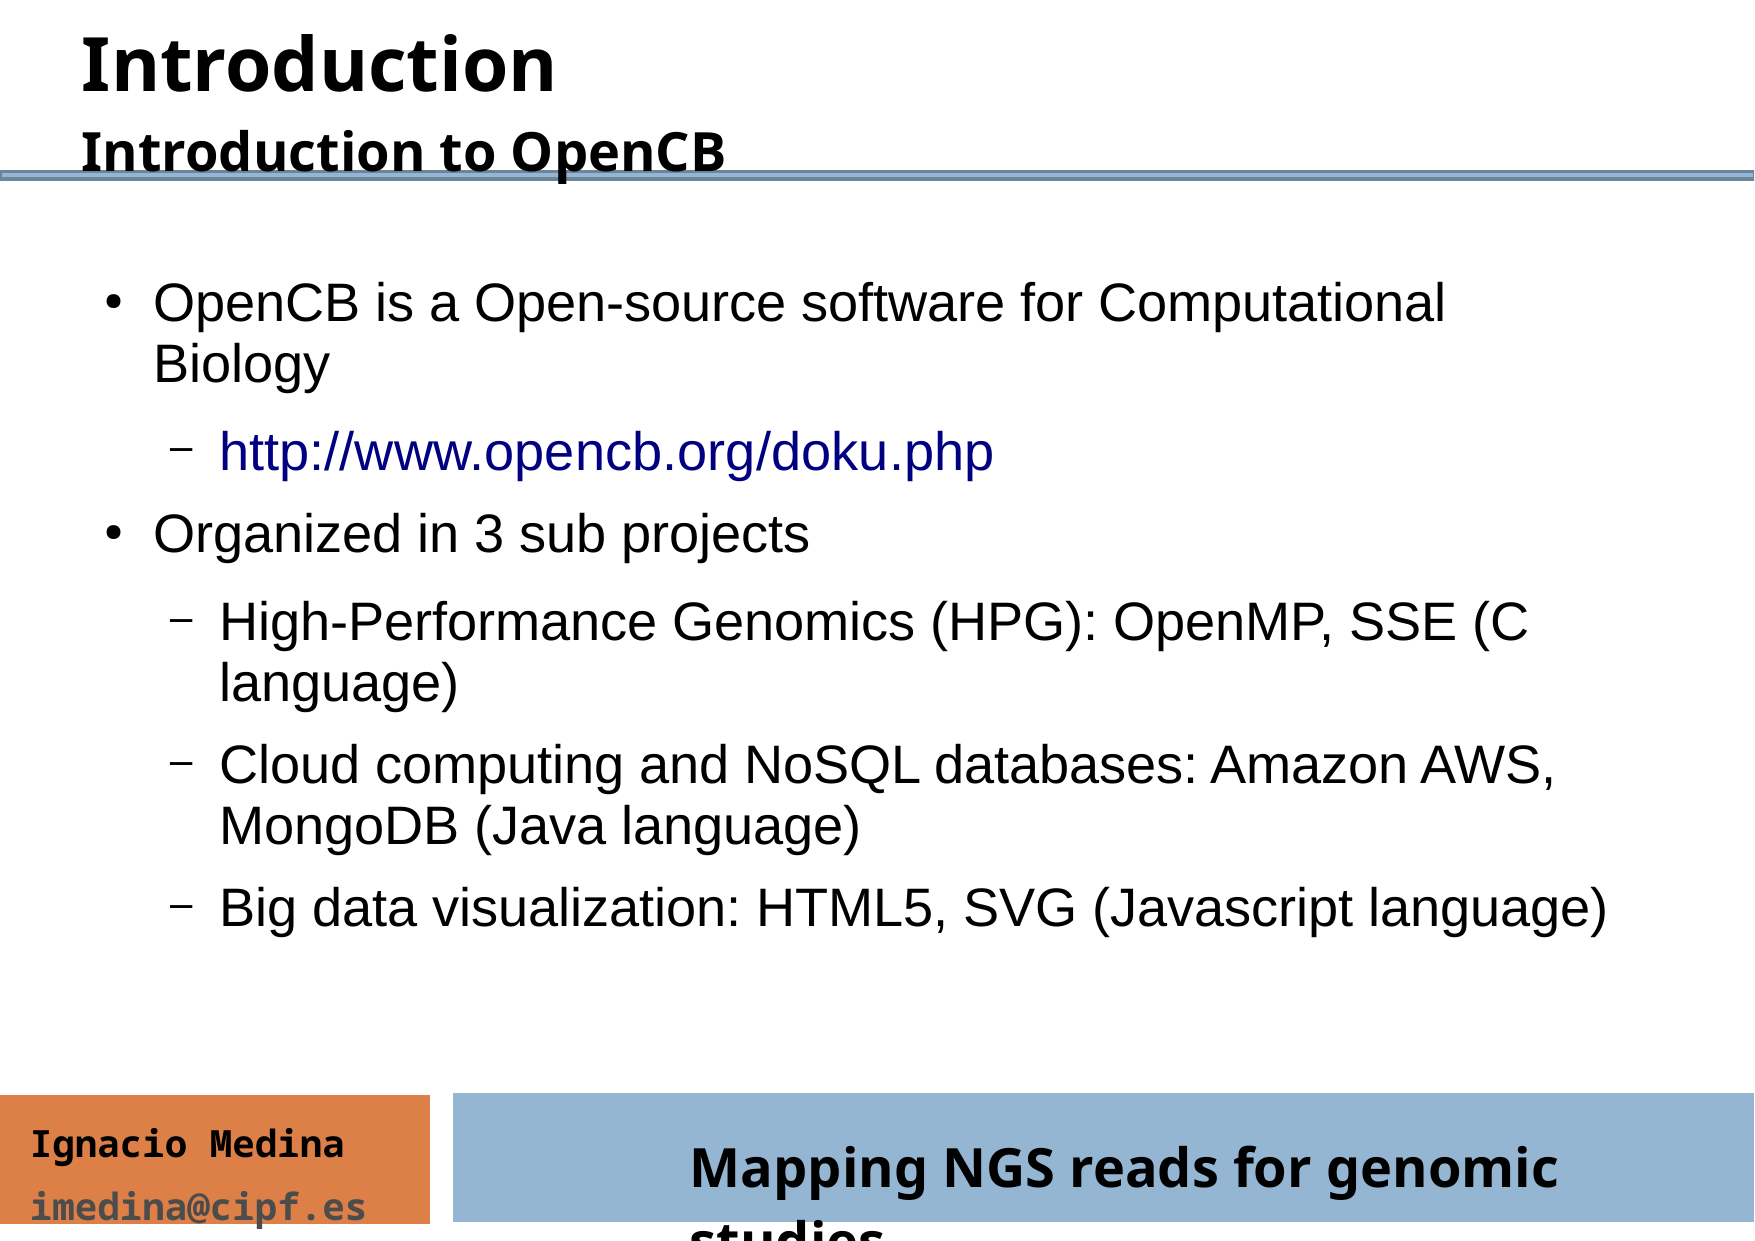

Introduction
Introduction to OpenCB
# OpenCB is a Open-source software for Computational Biology
http://www.opencb.org/doku.php
Organized in 3 sub projects
High-Performance Genomics (HPG): OpenMP, SSE (C language)
Cloud computing and NoSQL databases: Amazon AWS, MongoDB (Java language)
Big data visualization: HTML5, SVG (Javascript language)
Ignacio Medina
imedina@cipf.es
Mapping NGS reads for genomic studies